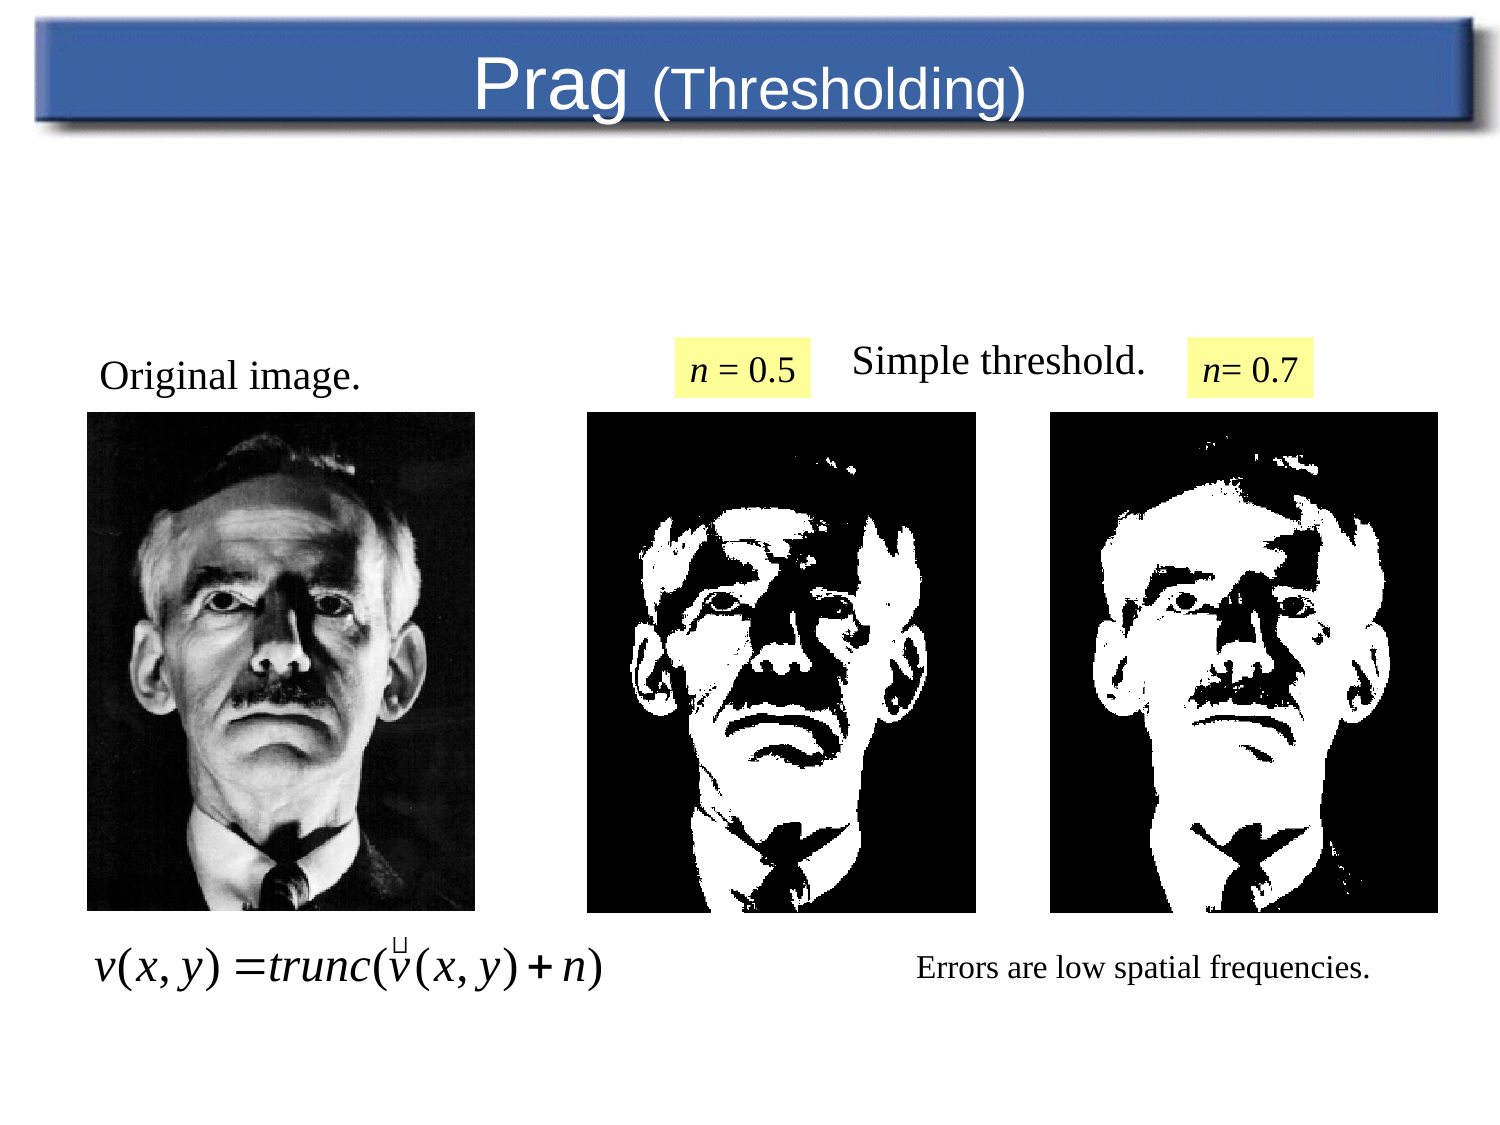

# Prag (Thresholding)
Simple threshold.
n = 0.5
n= 0.7
Original image.
Errors are low spatial frequencies.